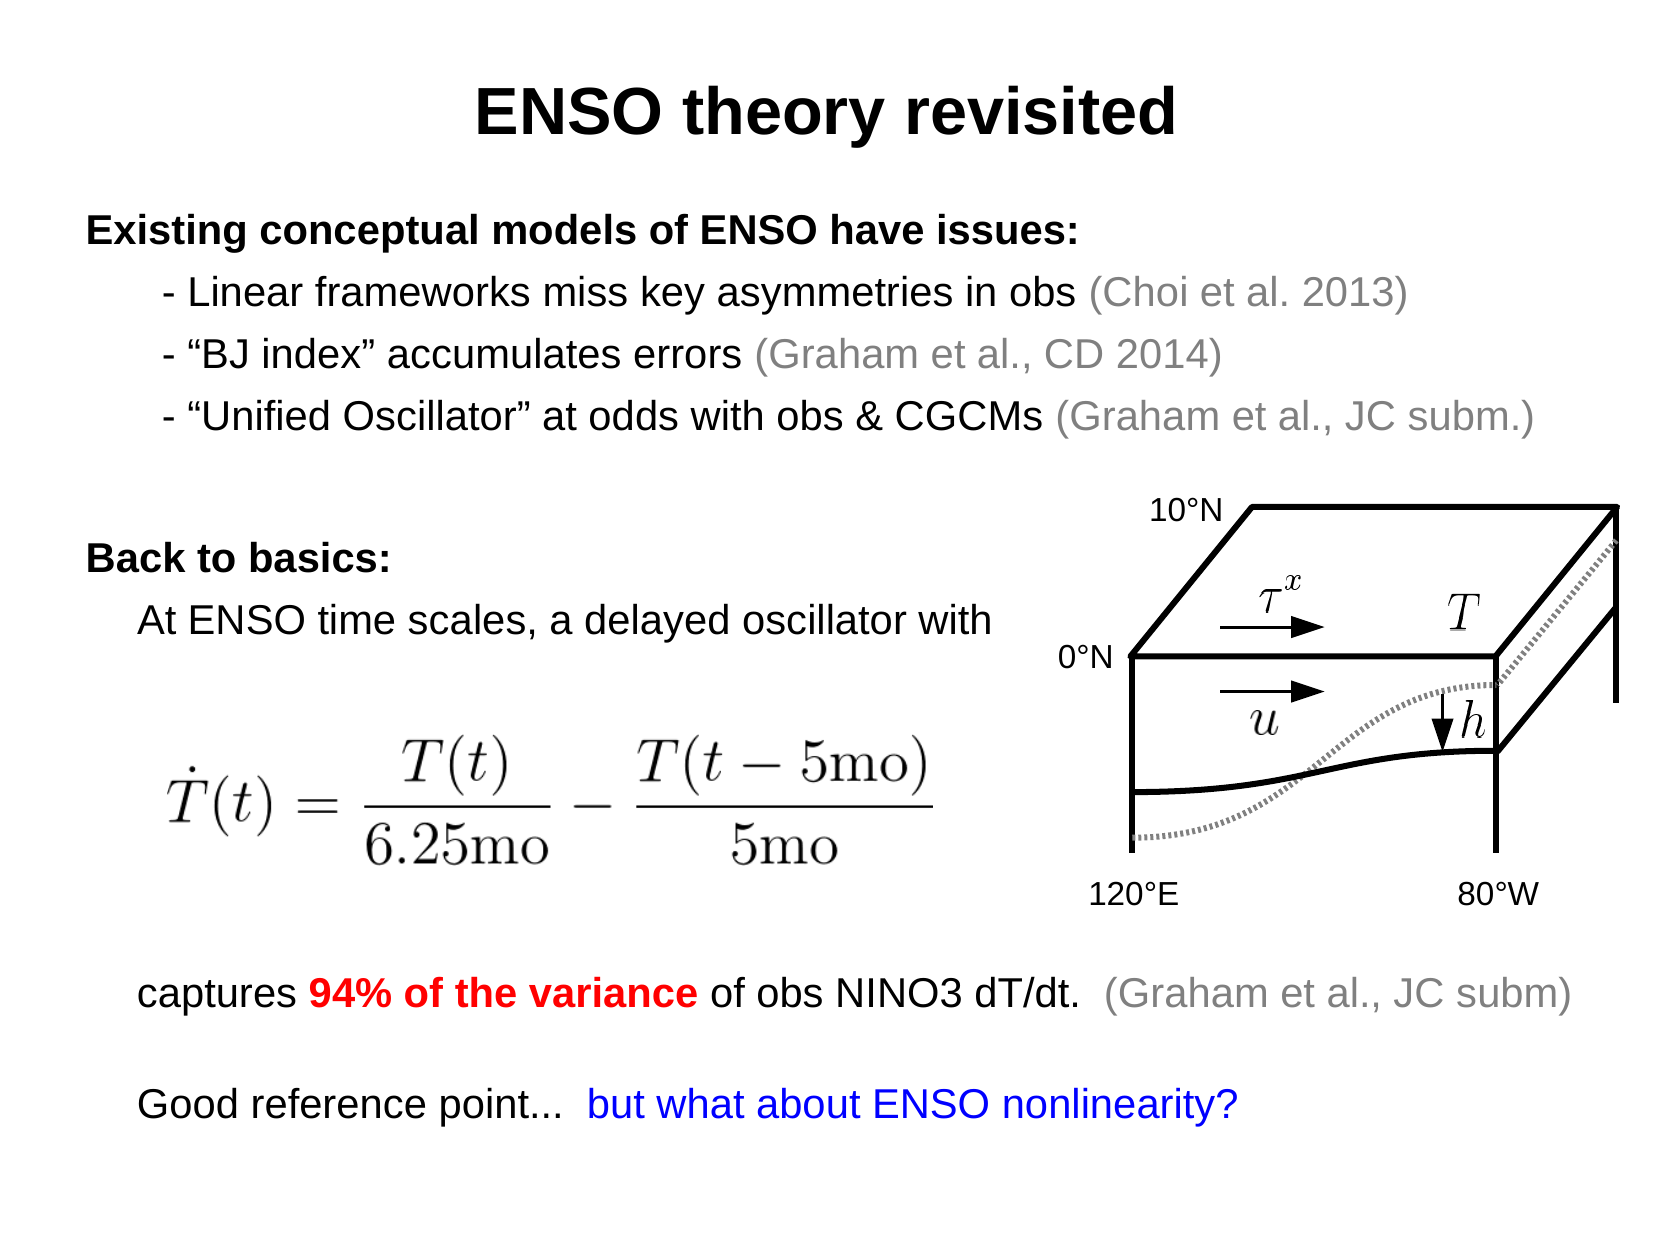

ENSO theory revisited
Existing conceptual models of ENSO have issues:
- Linear frameworks miss key asymmetries in obs (Choi et al. 2013)
- “BJ index” accumulates errors (Graham et al., CD 2014)
- “Unified Oscillator” at odds with obs & CGCMs (Graham et al., JC subm.)
10°N
0°N
120°E
80°W
Back to basics:
At ENSO time scales, a delayed oscillator with
captures 94% of the variance of obs NINO3 dT/dt. (Graham et al., JC subm)
Good reference point... but what about ENSO nonlinearity?